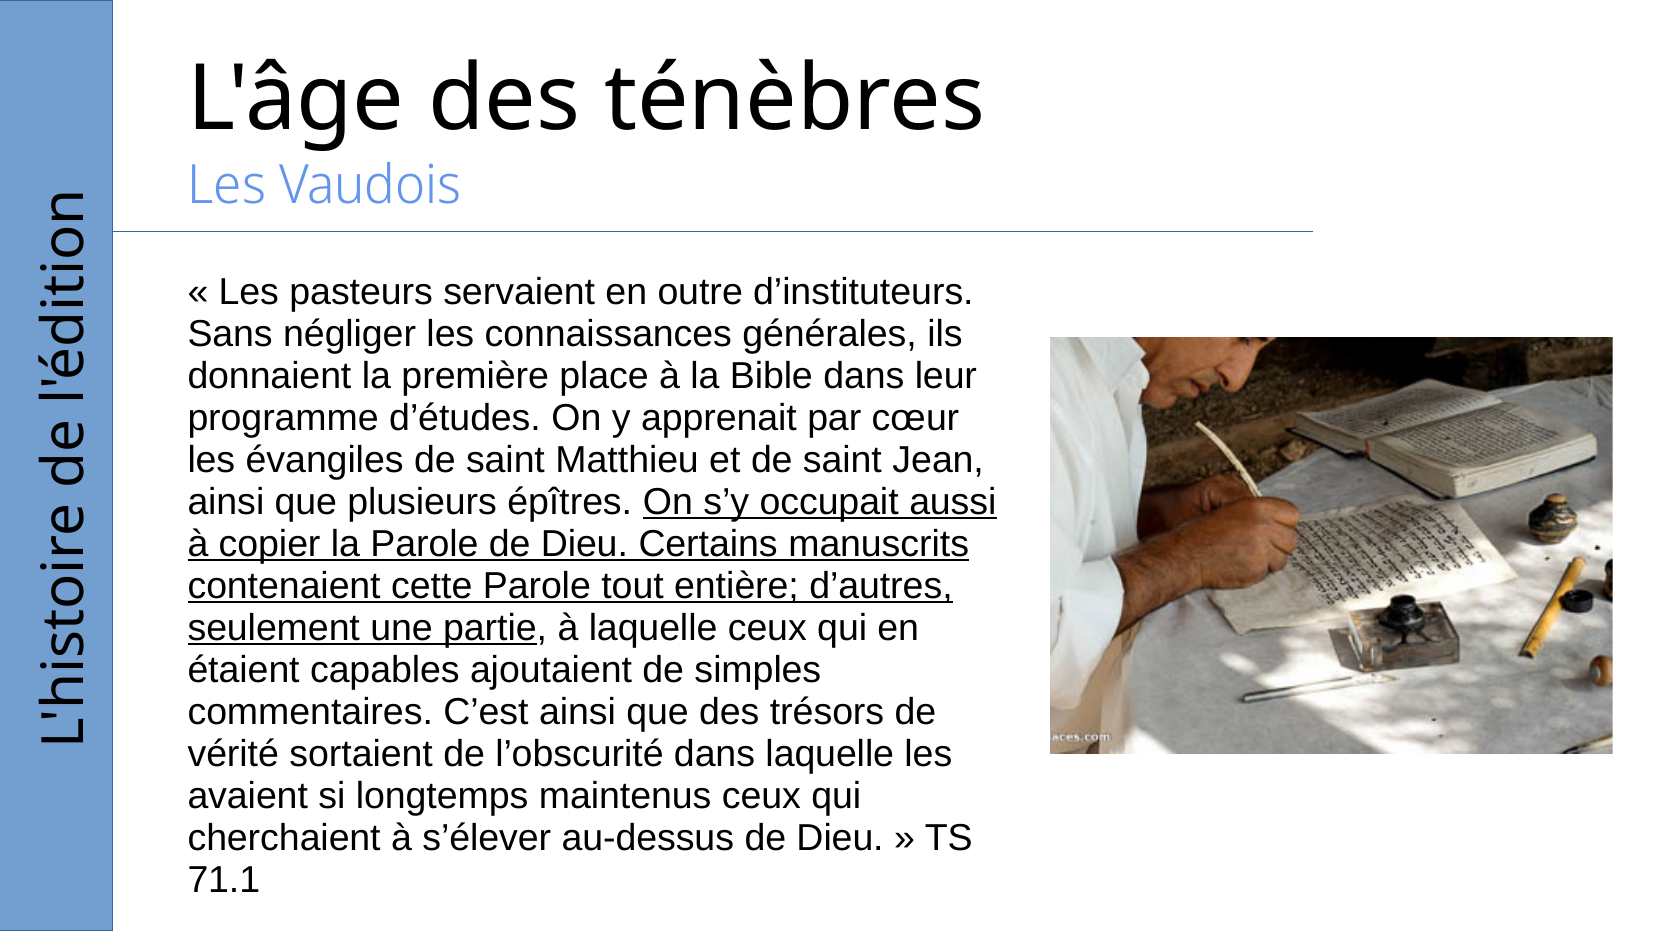

# L'âge des ténèbres
Les Vaudois
« Les pasteurs servaient en outre d’instituteurs. Sans négliger les connaissances générales, ils donnaient la première place à la Bible dans leur programme d’études. On y apprenait par cœur les évangiles de saint Matthieu et de saint Jean, ainsi que plusieurs épîtres. On s’y occupait aussi à copier la Parole de Dieu. Certains manuscrits contenaient cette Parole tout entière; d’autres, seulement une partie, à laquelle ceux qui en étaient capables ajoutaient de simples commentaires. C’est ainsi que des trésors de vérité sortaient de l’obscurité dans laquelle les avaient si longtemps maintenus ceux qui cherchaient à s’élever au-dessus de Dieu. » TS 71.1
L'histoire de l'édition